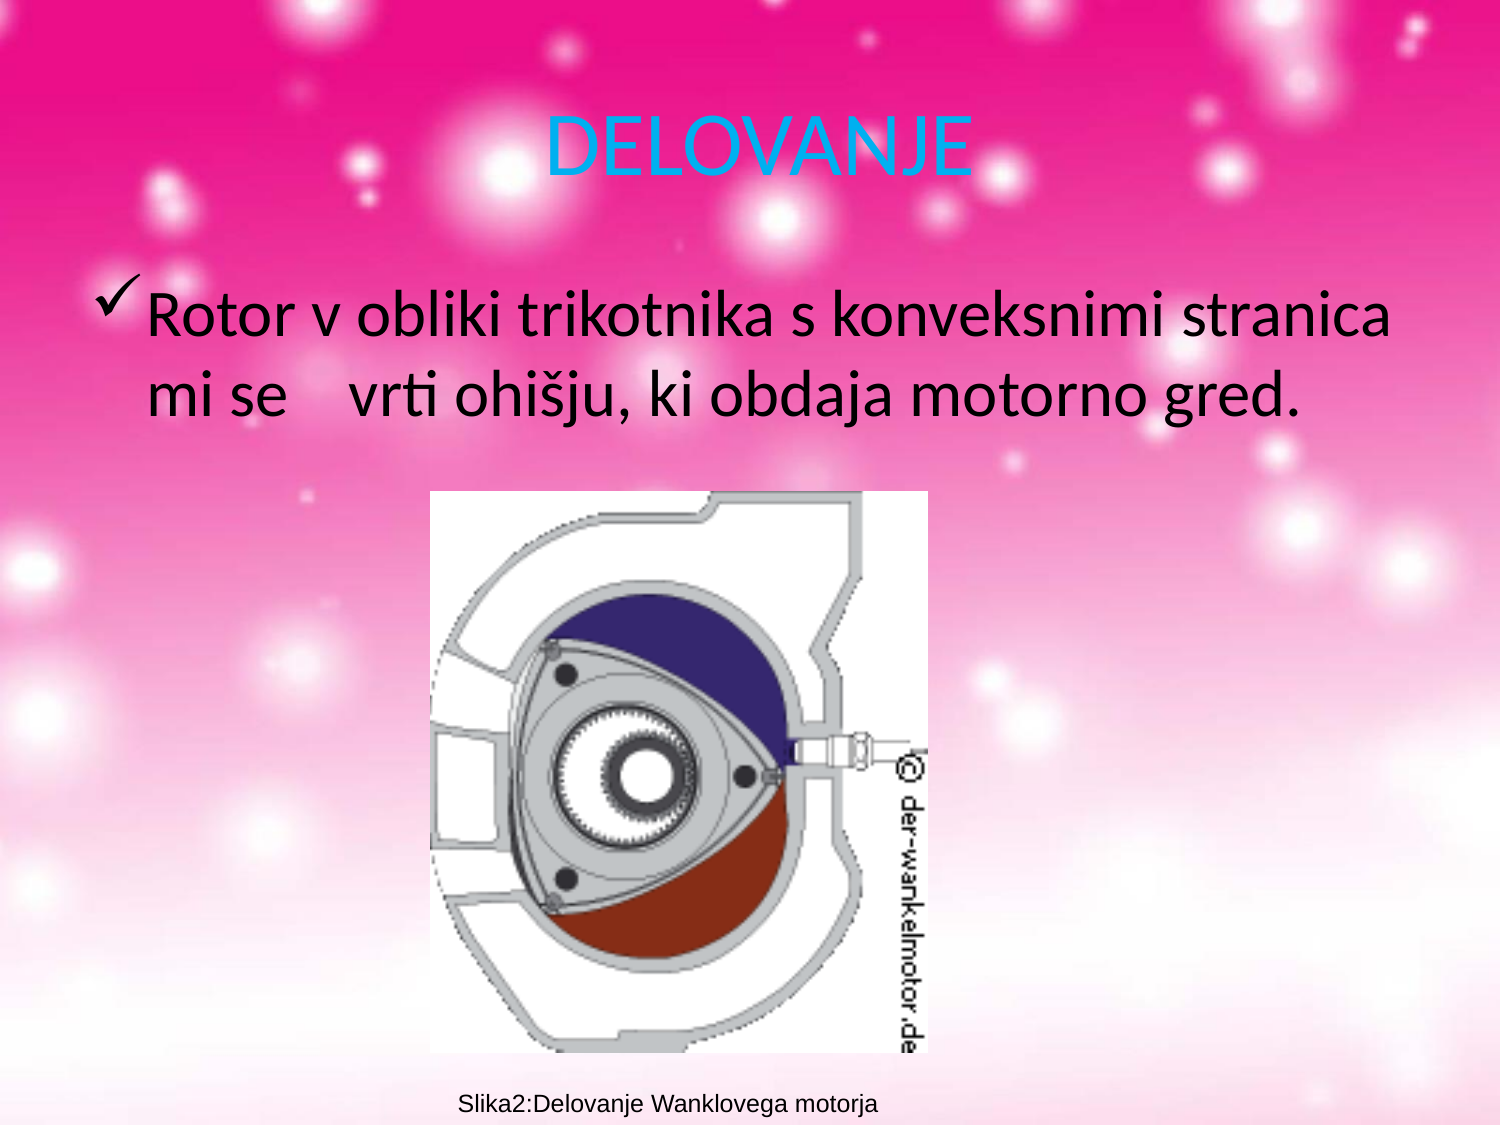

# DELOVANJE
Rotor v obliki trikotnika s konveksnimi stranicami se    vrti ohišju, ki obdaja motorno gred.
Slika2:Delovanje Wanklovega motorja